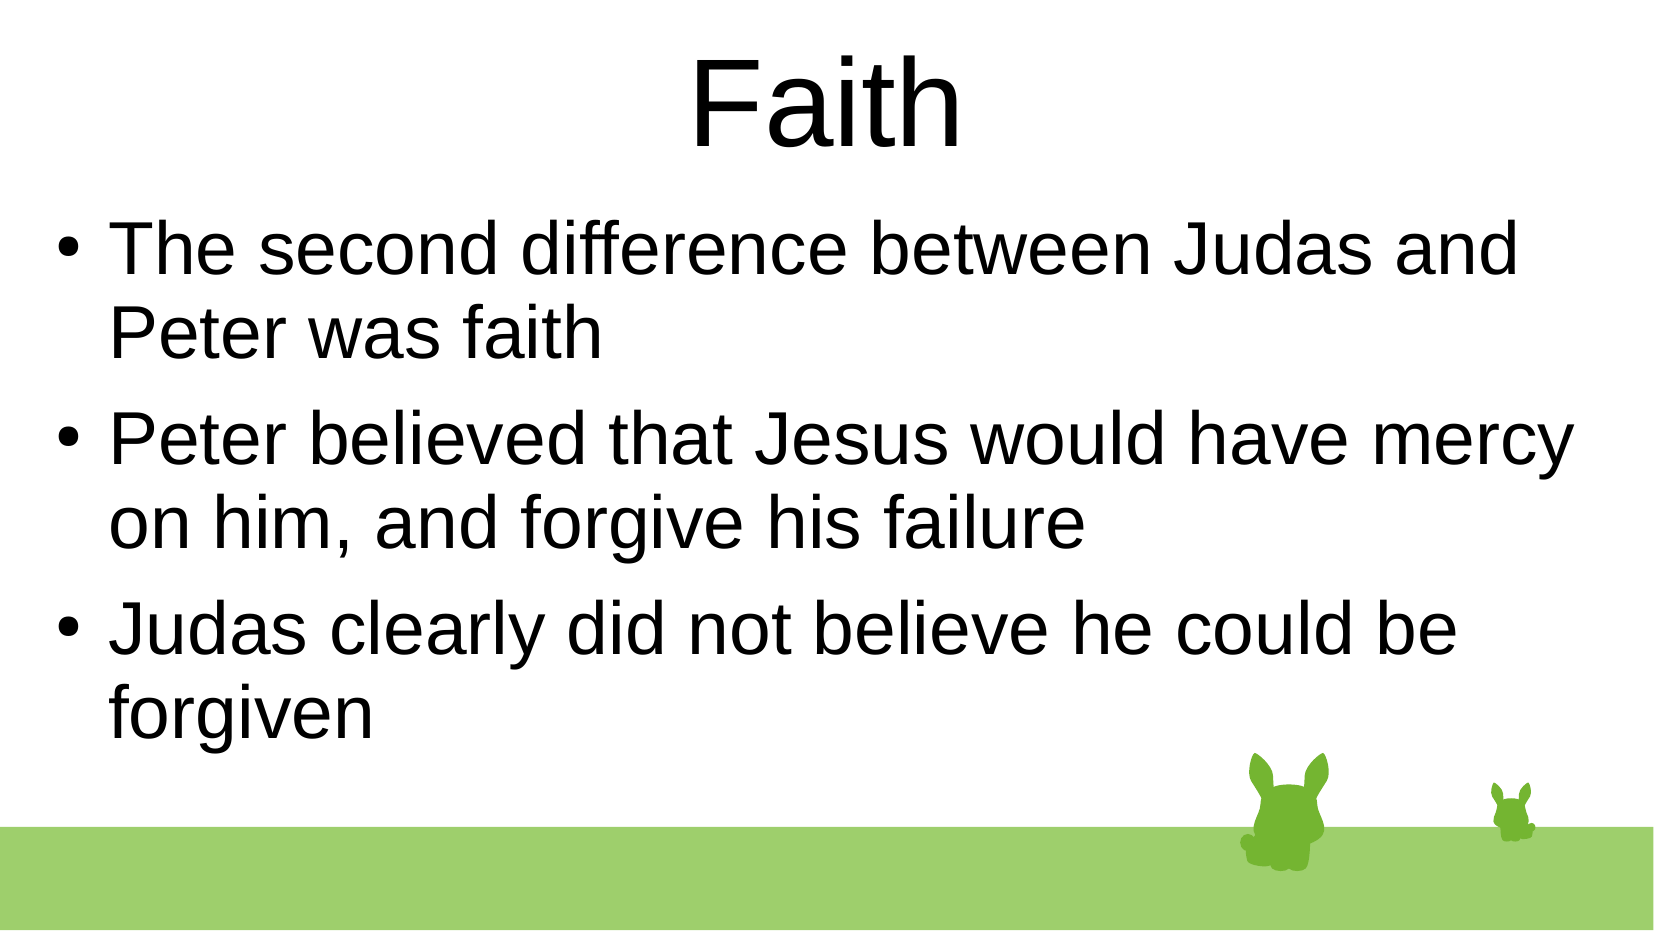

# Faith
The second difference between Judas and Peter was faith
Peter believed that Jesus would have mercy on him, and forgive his failure
Judas clearly did not believe he could be forgiven